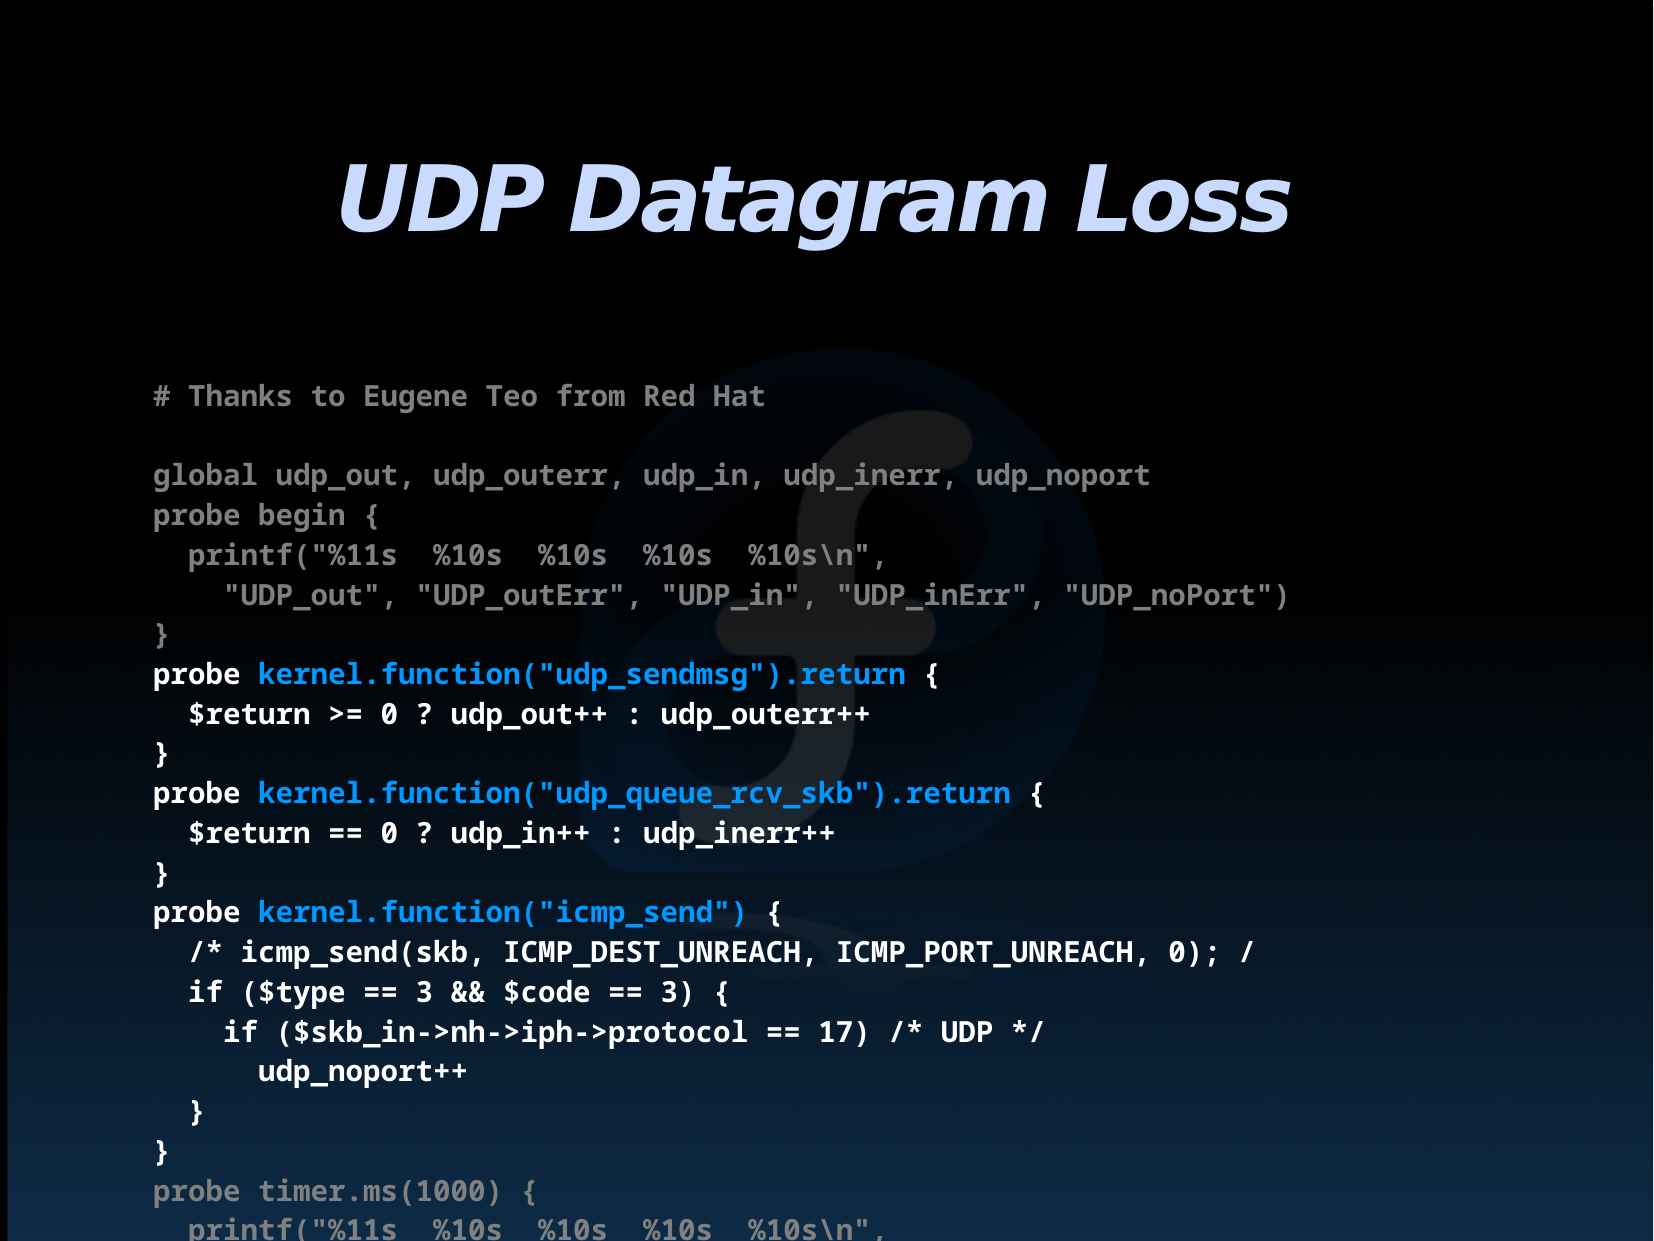

# UDP Datagram Loss
# Thanks to Eugene Teo from Red Hat global udp_out, udp_outerr, udp_in, udp_inerr, udp_noport probe begin { printf("%11s %10s %10s %10s %10s\n", "UDP_out", "UDP_outErr", "UDP_in", "UDP_inErr", "UDP_noPort") } probe kernel.function("udp_sendmsg").return { $return >= 0 ? udp_out++ : udp_outerr++ } probe kernel.function("udp_queue_rcv_skb").return { $return == 0 ? udp_in++ : udp_inerr++ } probe kernel.function("icmp_send") { /* icmp_send(skb, ICMP_DEST_UNREACH, ICMP_PORT_UNREACH, 0); / if ($type == 3 && $code == 3) { if ($skb_in->nh->iph->protocol == 17) /* UDP */ udp_noport++ } } probe timer.ms(1000) { printf("%11s %10s %10s %10s %10s\n", "UDP_out", "UDP_outErr", "UDP_in", "UDP_inErr", "UDP_noPort") }